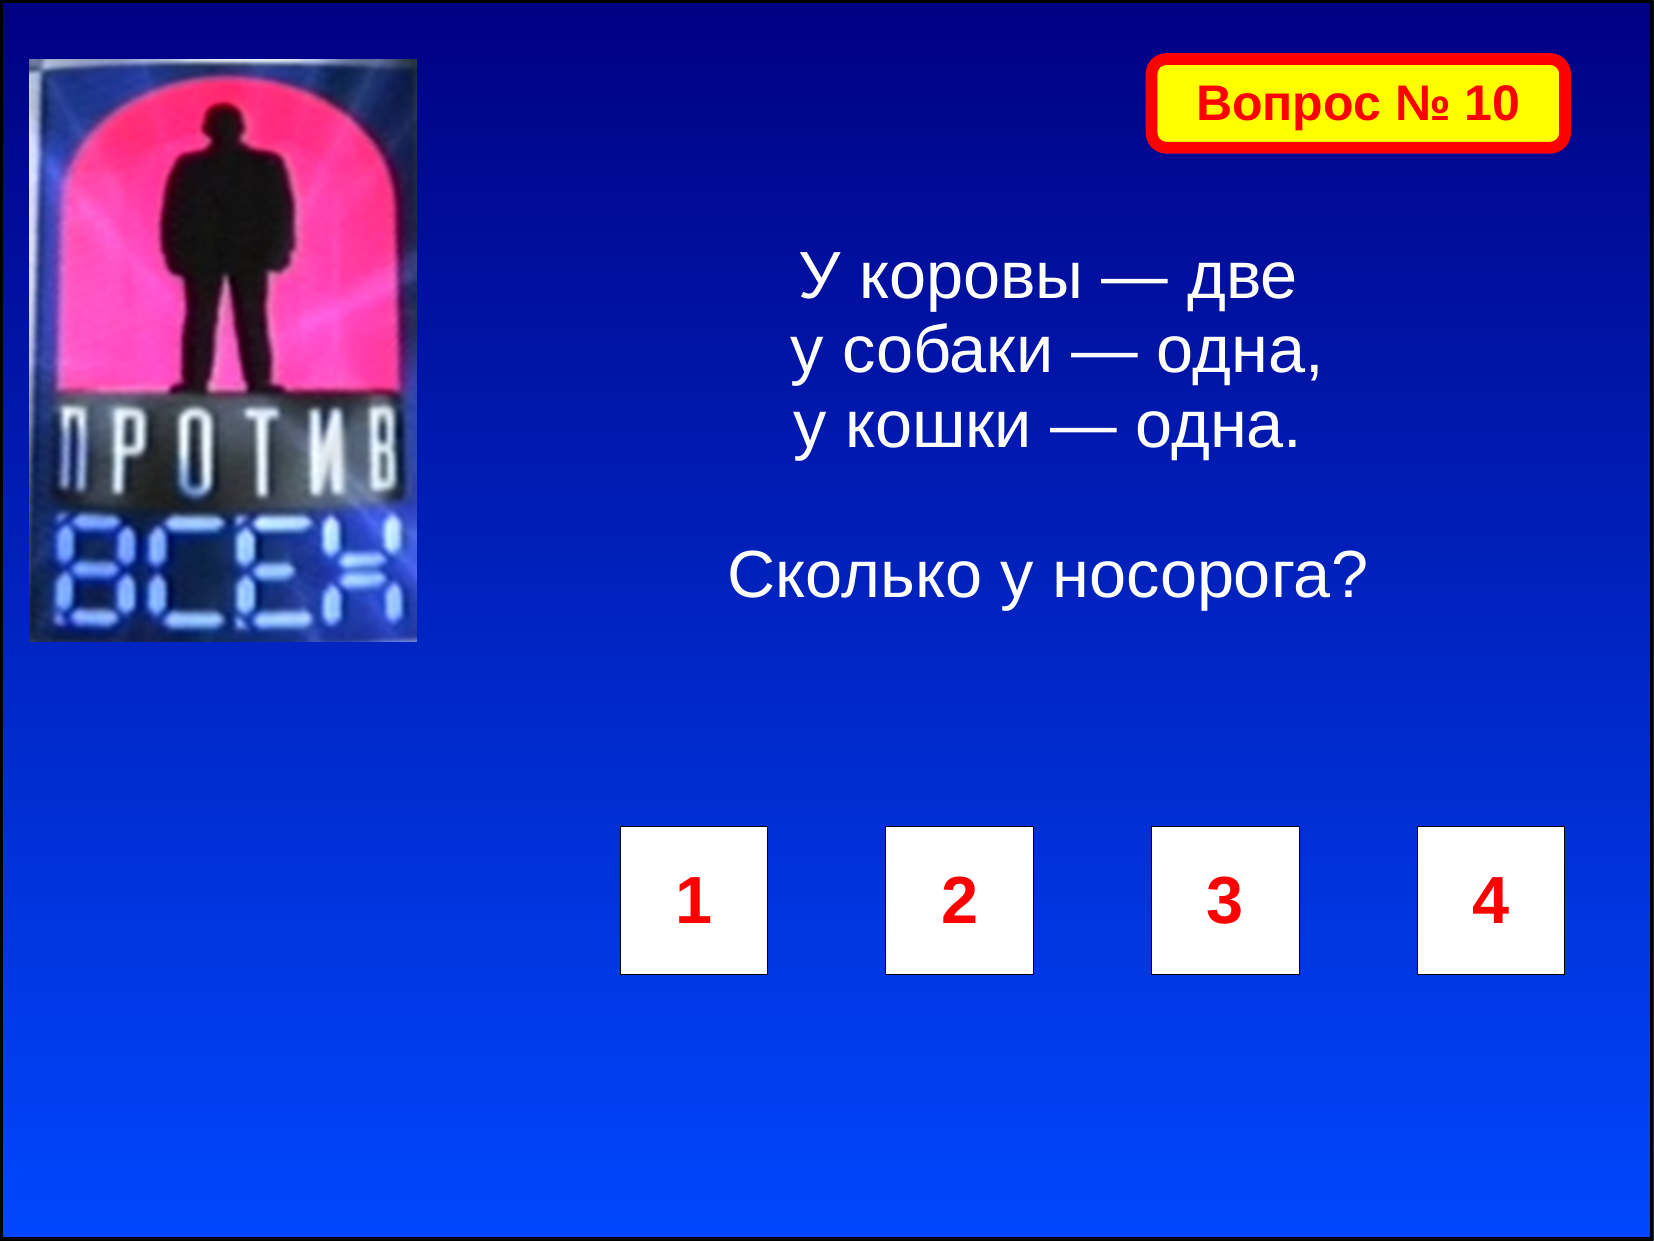

Вопрос № 10
У коровы — две
 у собаки — одна,
у кошки — одна.
Сколько у носорога?
1
2
3
4